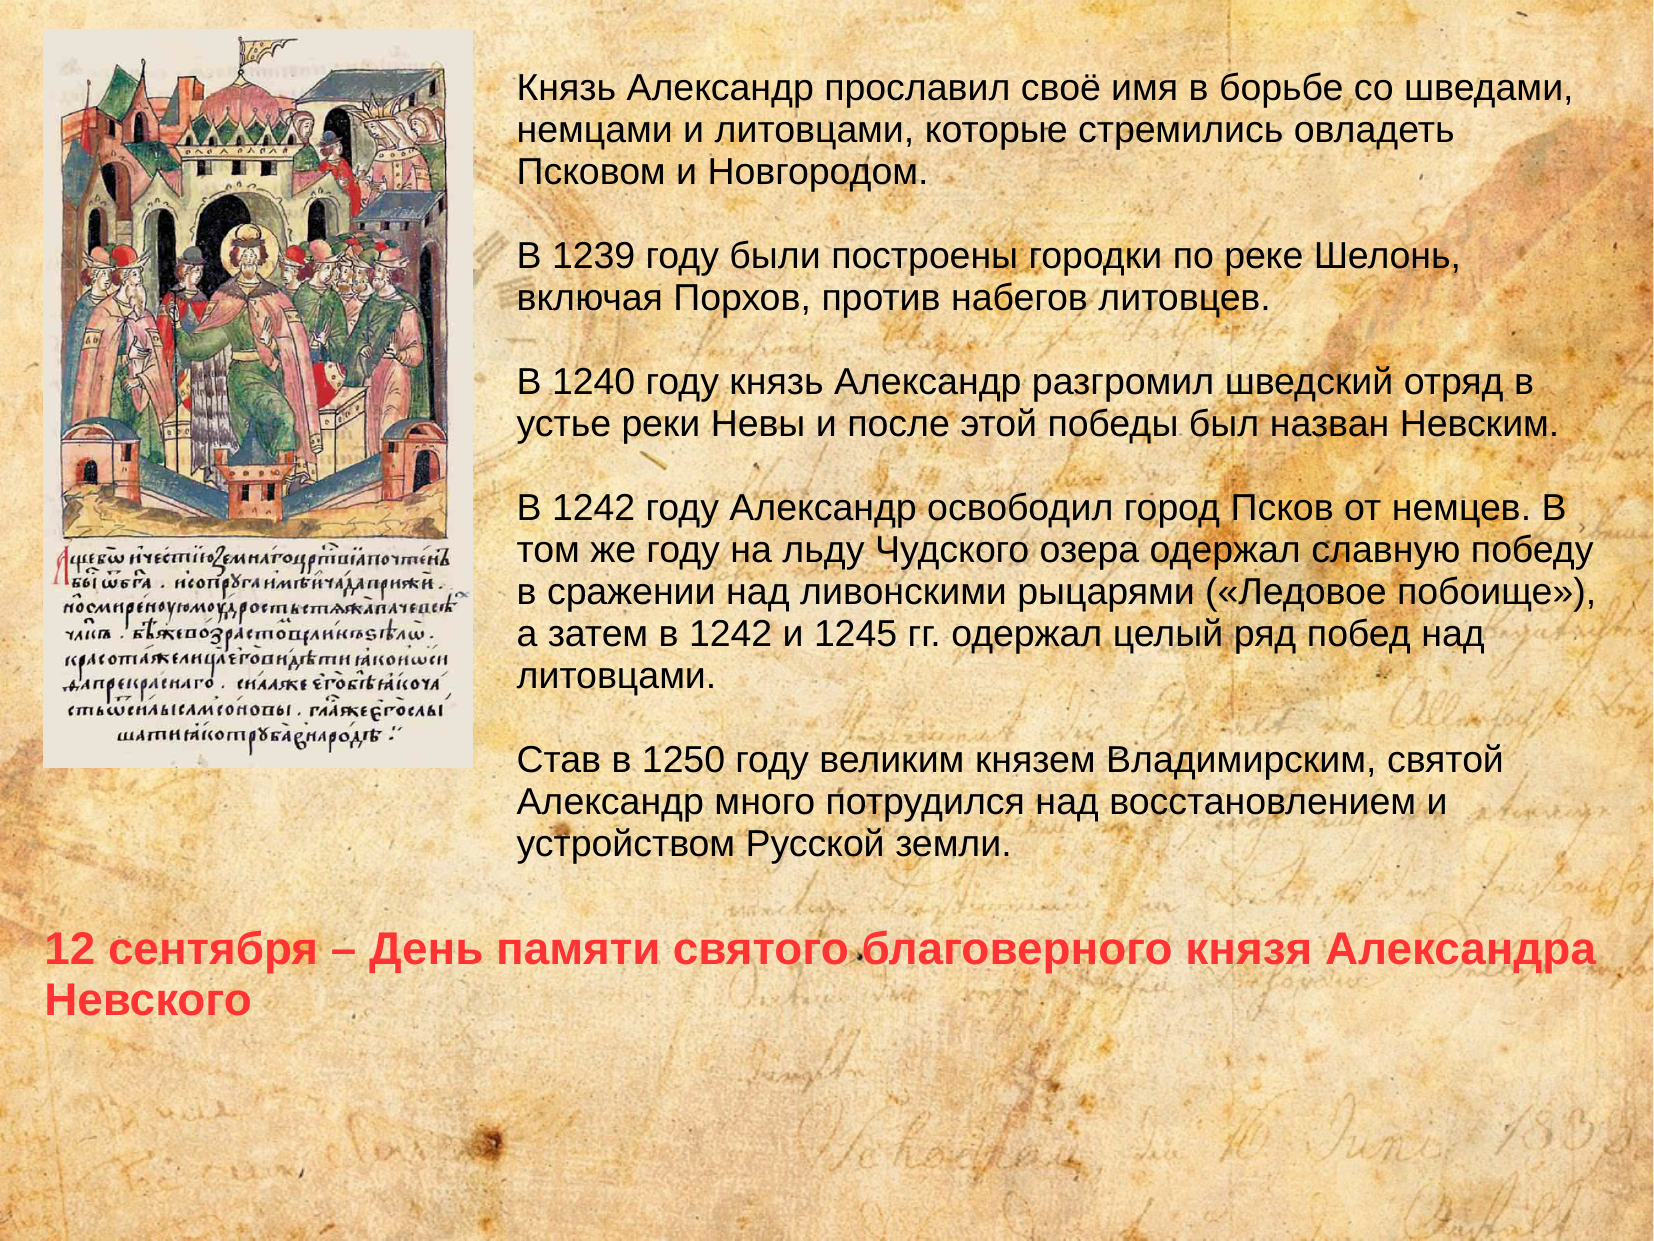

Князь Александр прославил своё имя в борьбе со шведами, немцами и литовцами, которые стремились овладеть Псковом и Новгородом.
В 1239 году были построены городки по реке Шелонь, включая Порхов, против набегов литовцев.
В 1240 году князь Александр разгромил шведский отряд в устье реки Невы и после этой победы был назван Невским.
В 1242 году Александр освободил город Псков от немцев. В том же году на льду Чудского озера одержал славную победу в сражении над ливонскими рыцарями («Ледовое побоище»), а затем в 1242 и 1245 гг. одержал целый ряд побед над литовцами.
Став в 1250 году великим князем Владимирским, святой Александр много потрудился над восстановлением и устройством Русской земли.
12 сентября – День памяти святого благоверного князя Александра Невского